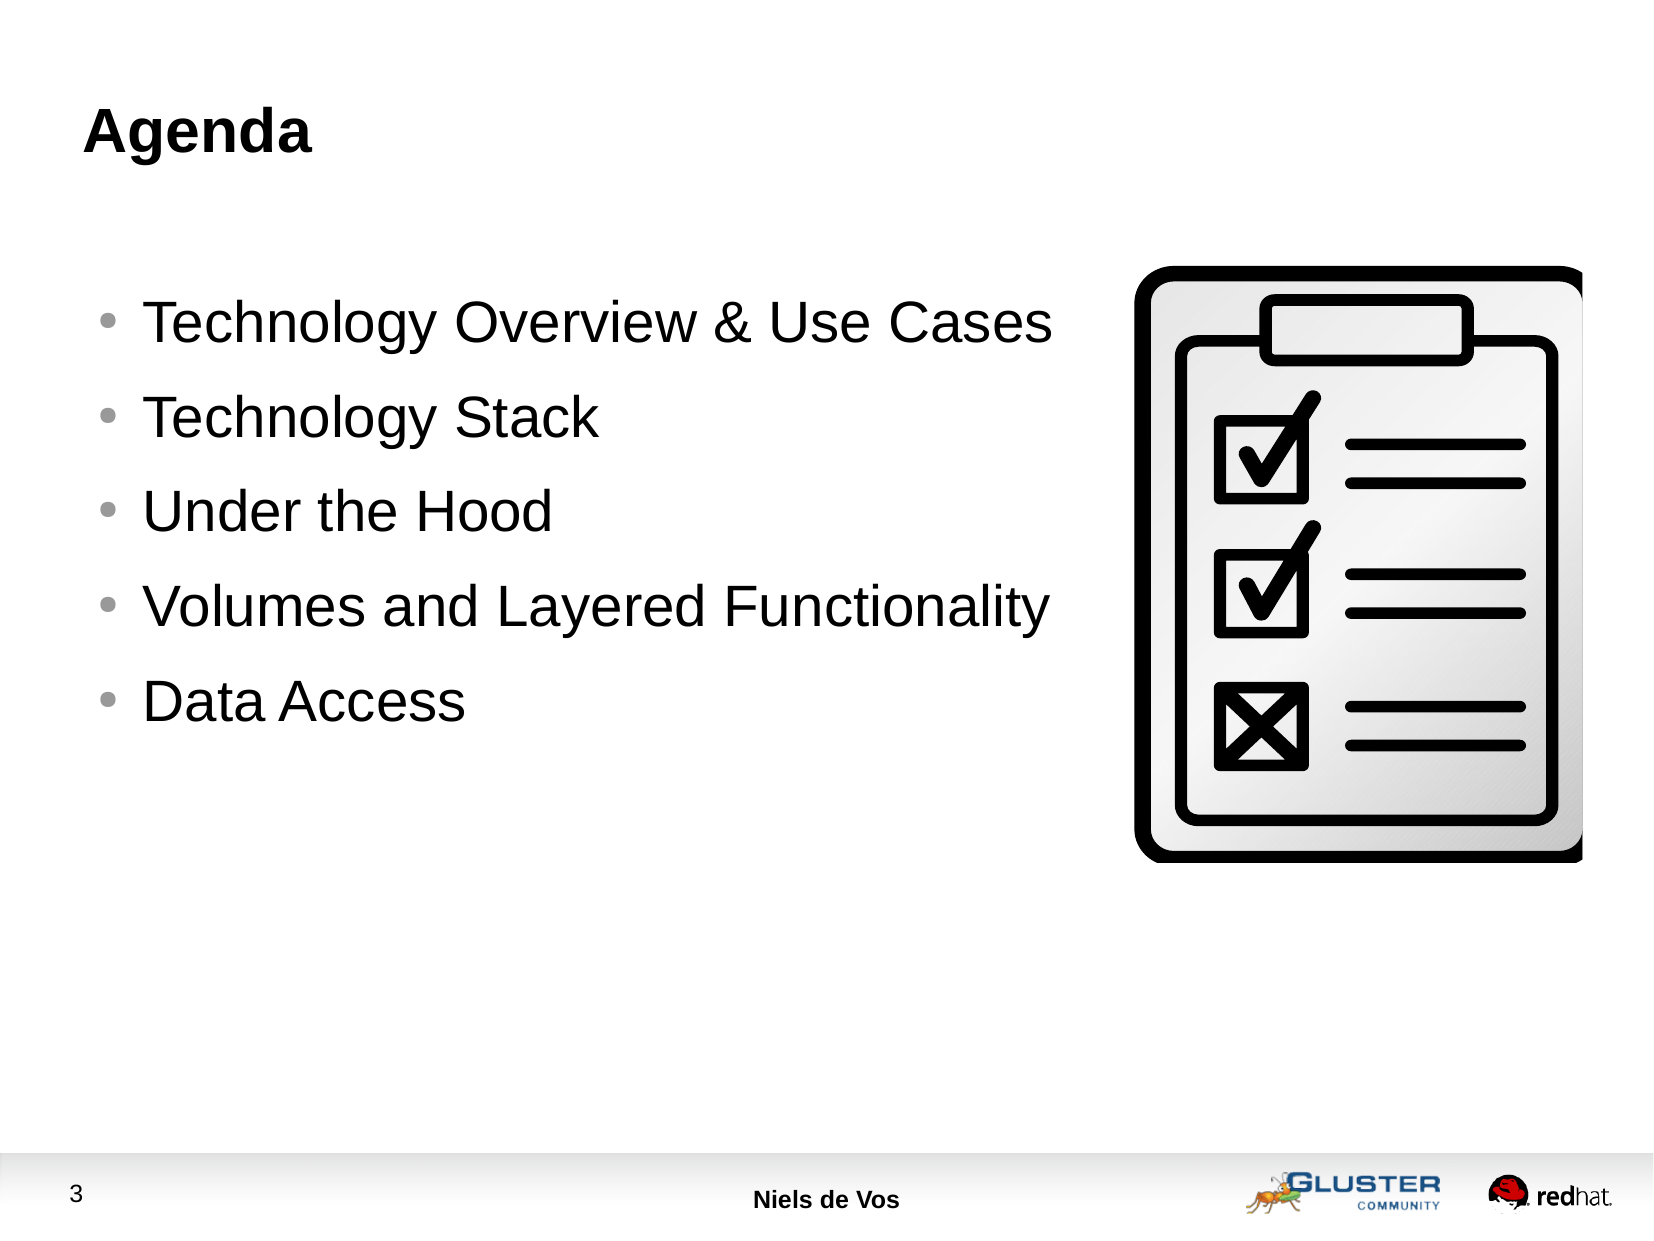

# Agenda
Technology Overview & Use Cases
Technology Stack
Under the Hood
Volumes and Layered Functionality
Data Access